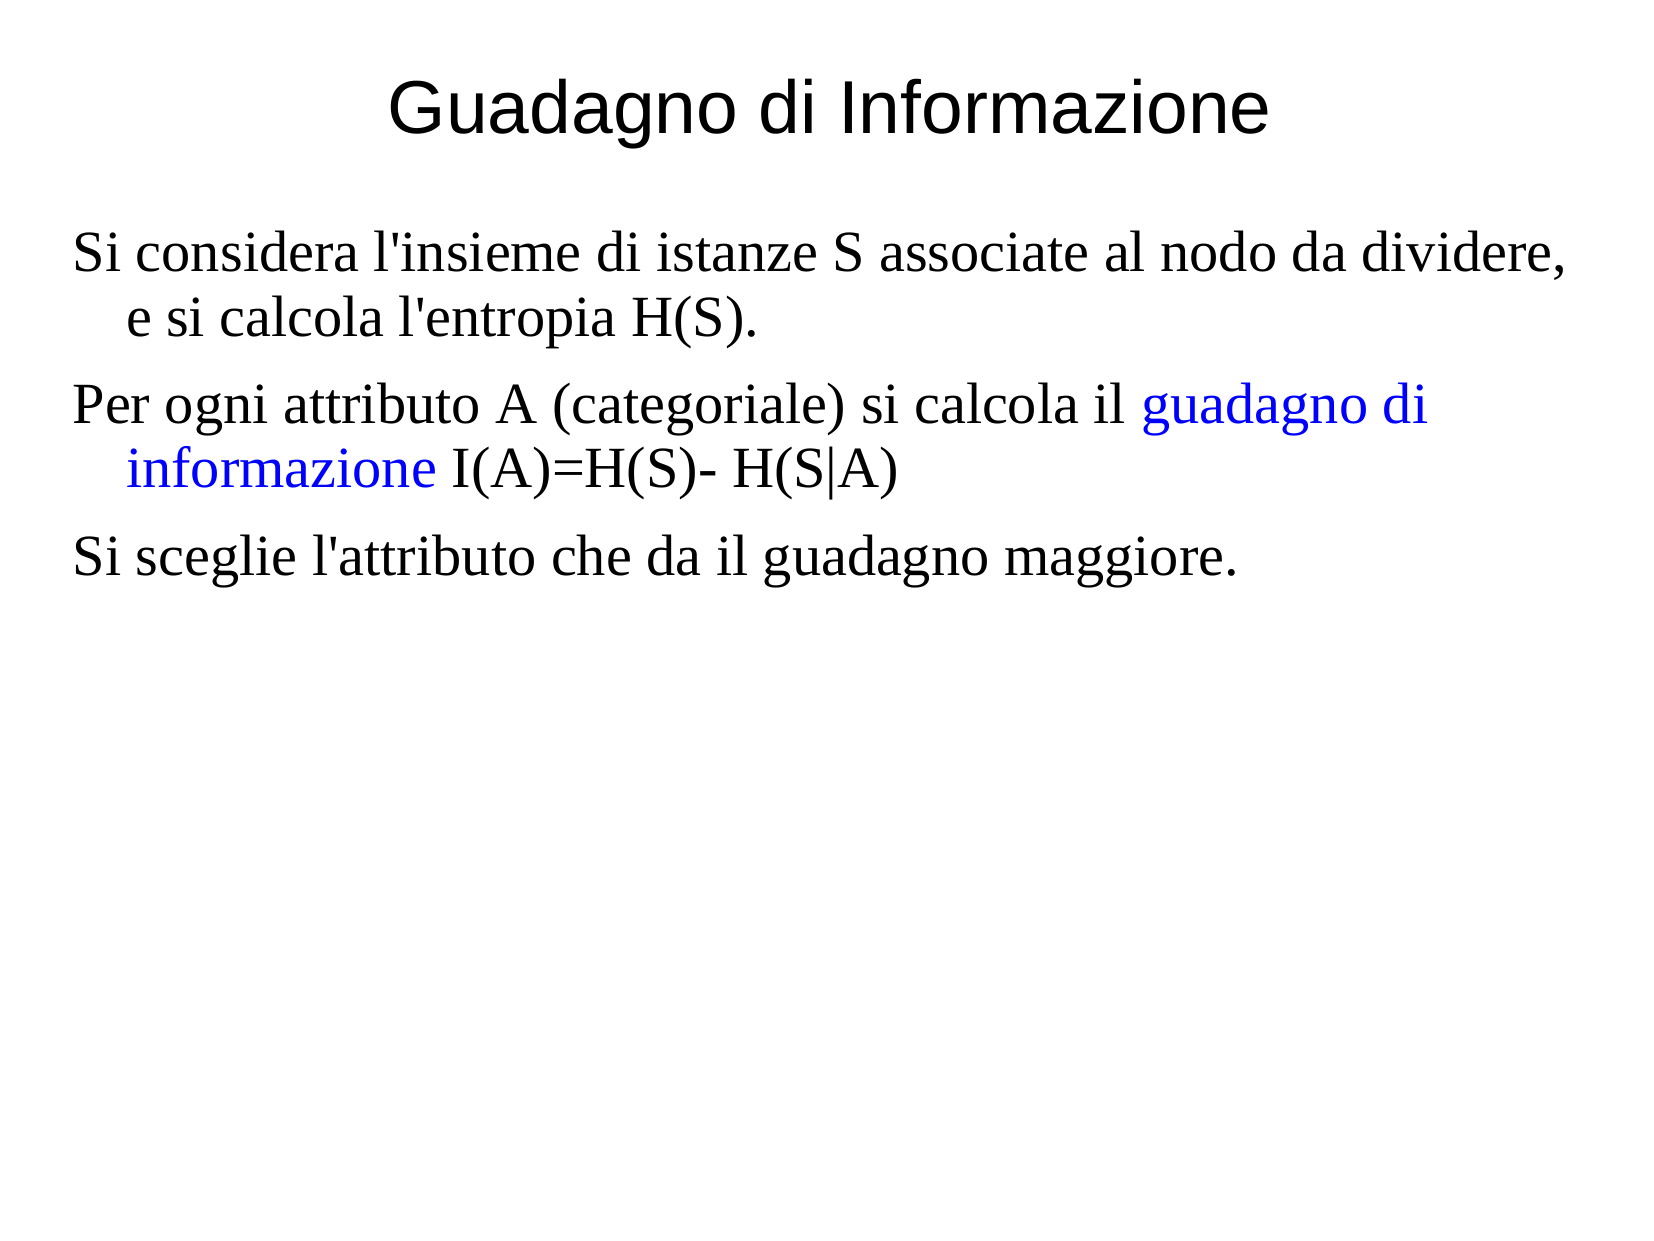

# Guadagno di Informazione
Si considera l'insieme di istanze S associate al nodo da dividere, e si calcola l'entropia H(S).
Per ogni attributo A (categoriale) si calcola il guadagno di informazione I(A)=H(S)- H(S|A)
Si sceglie l'attributo che da il guadagno maggiore.